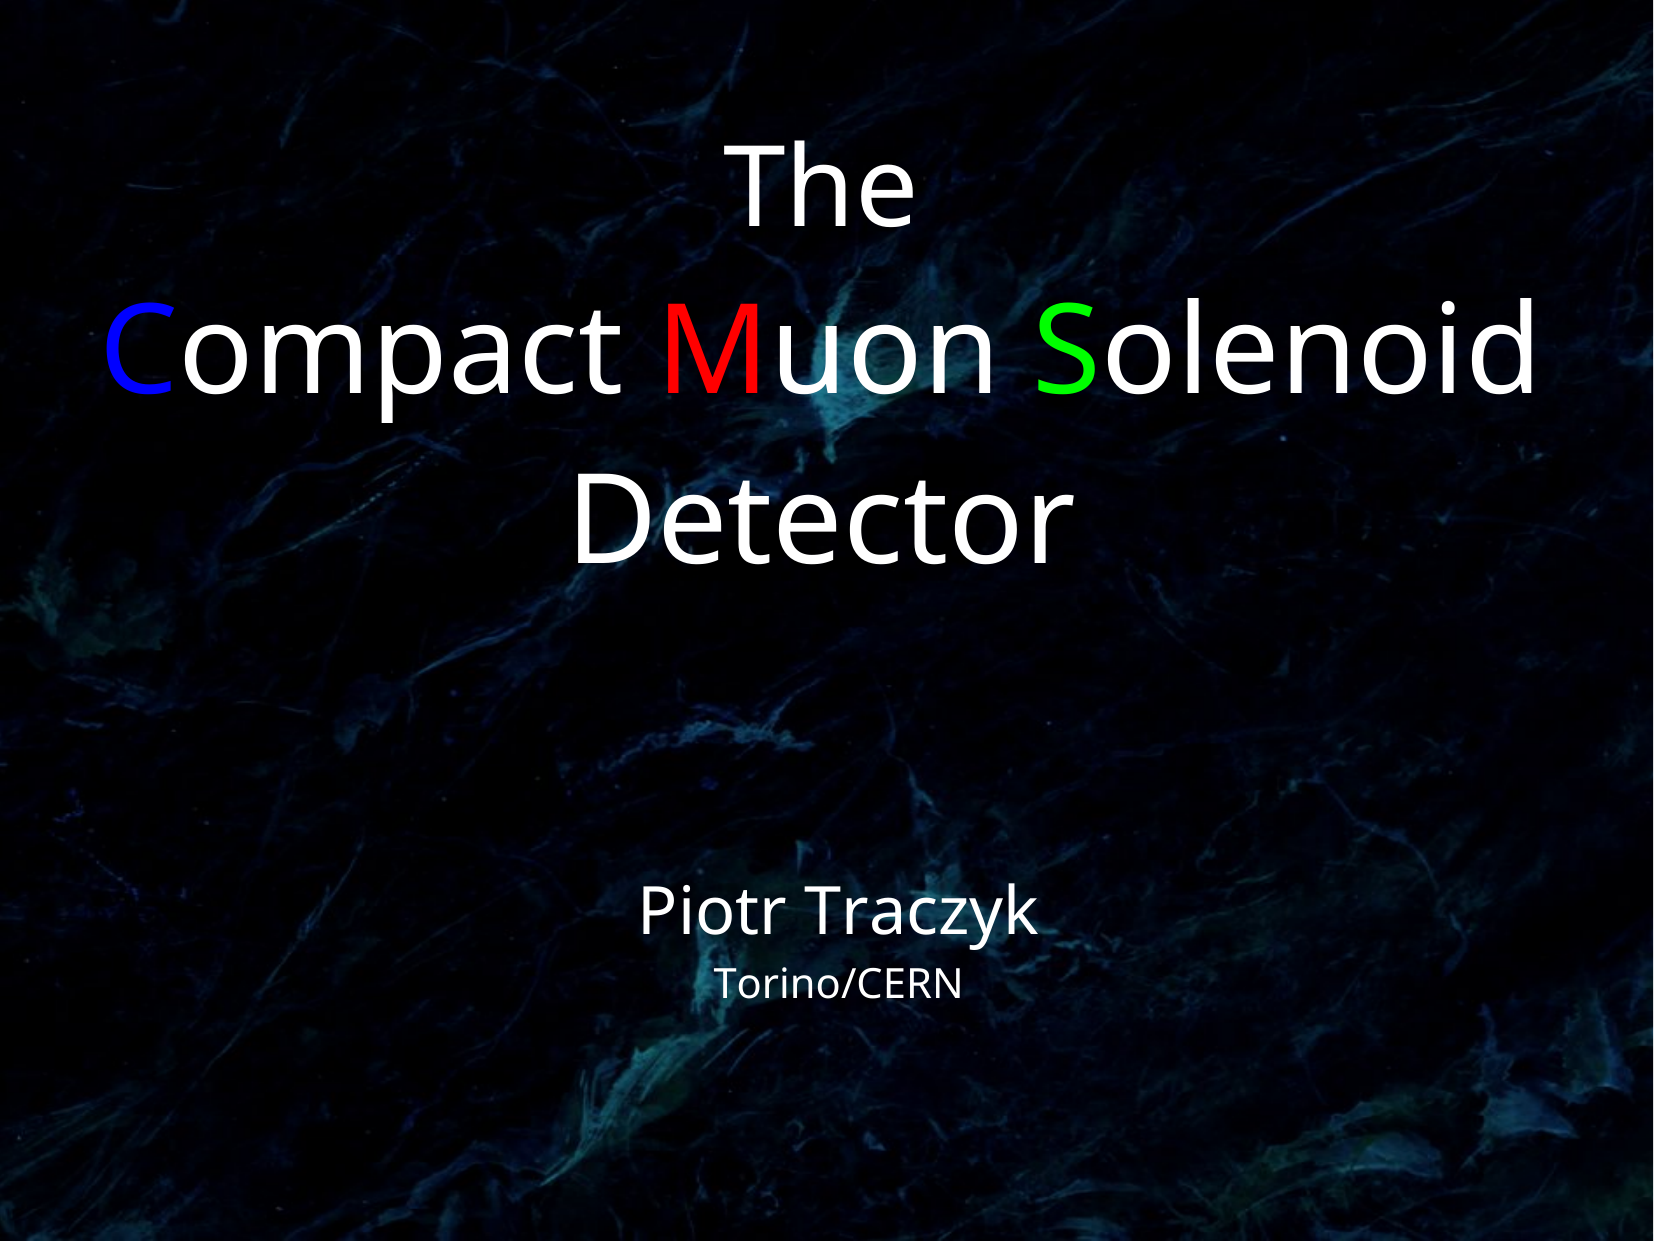

# The Compact Muon Solenoid Detector
Piotr Traczyk
Torino/CERN